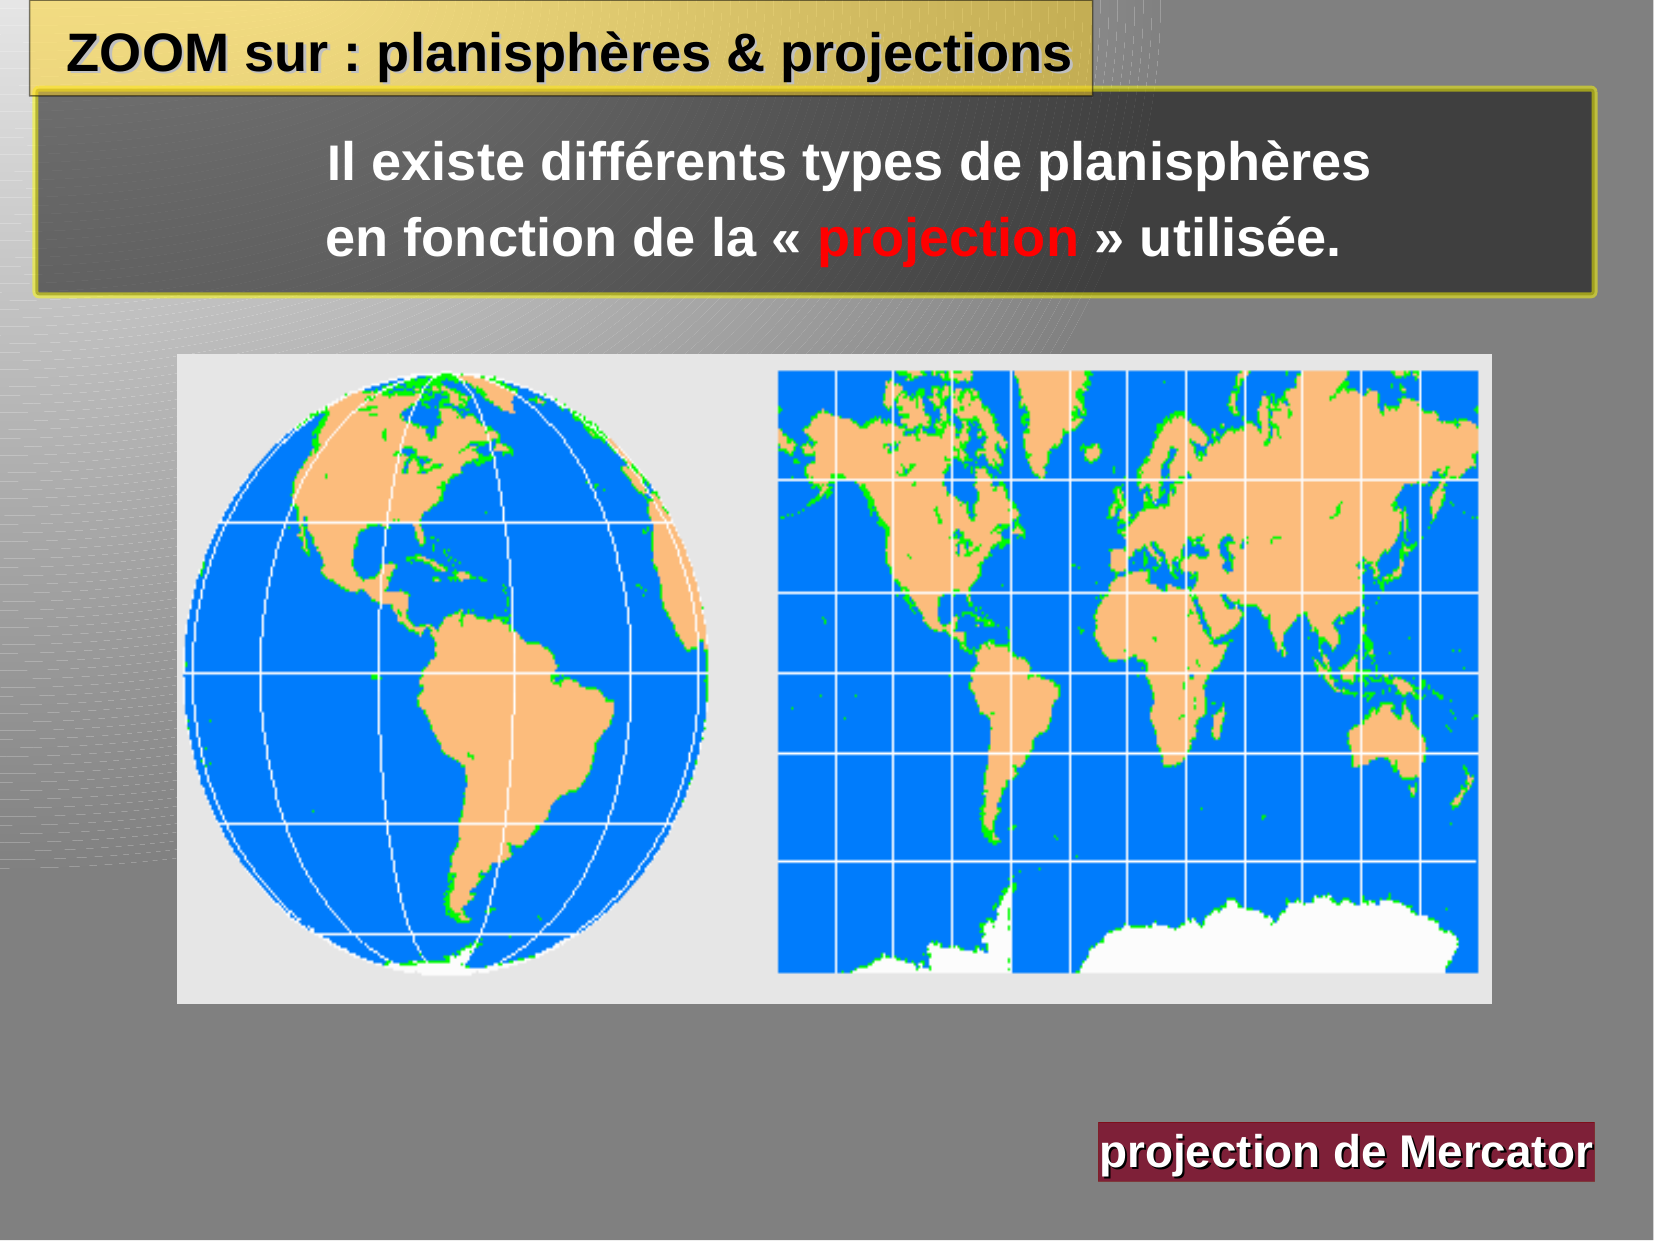

ZOOM sur : planisphères & projections
Il existe différents types de planisphères
en fonction de la « projection » utilisée.
projection de Mercator